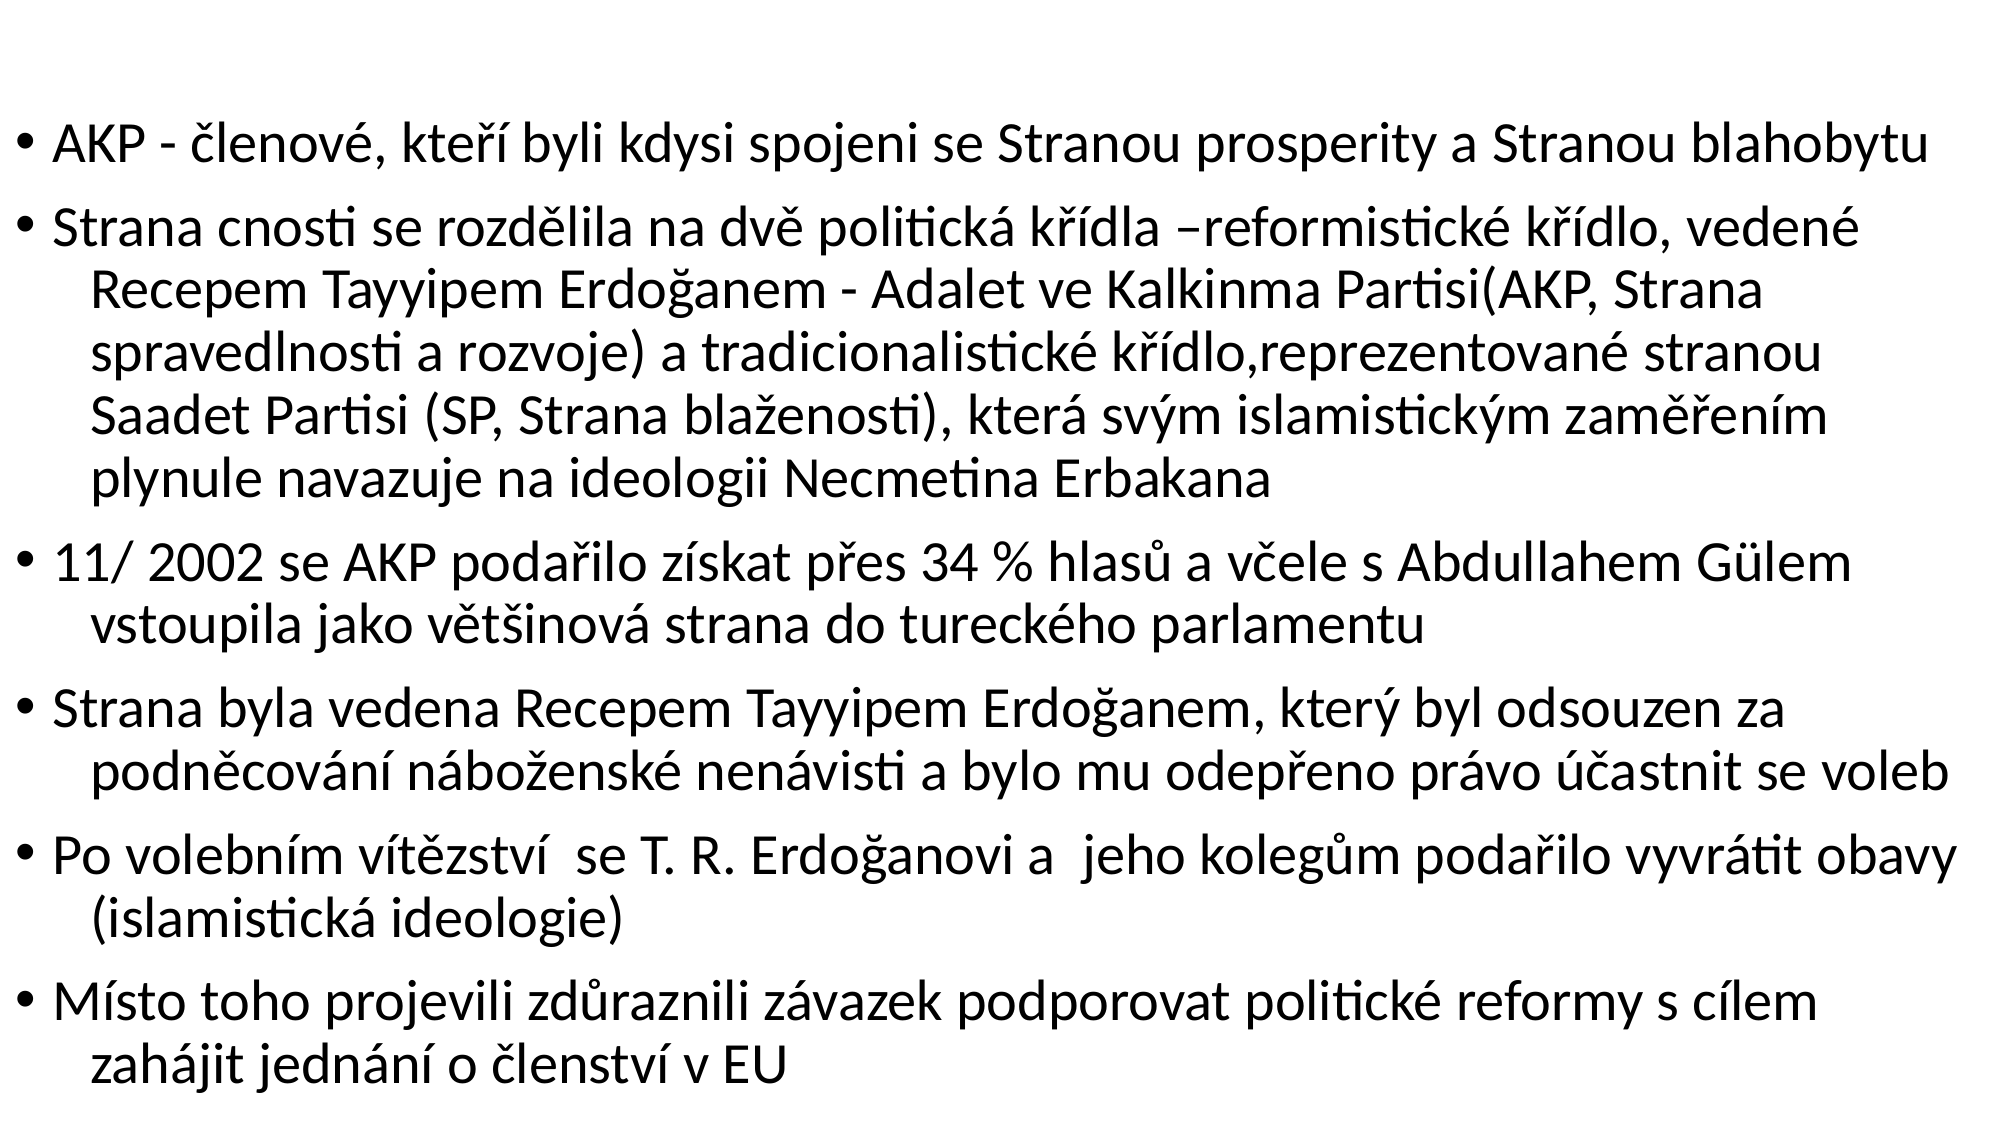

#
AKP - členové, kteří byli kdysi spojeni se Stranou prosperity a Stranou blahobytu
Strana cnosti se rozdělila na dvě politická křídla –reformistické křídlo, vedené Recepem Tayyipem Erdoğanem - Adalet ve Kalkinma Partisi(AKP, Strana spravedlnosti a rozvoje) a tradicionalistické křídlo,reprezentované stranou Saadet Partisi (SP, Strana blaženosti), která svým islamistickým zaměřením plynule navazuje na ideologii Necmetina Erbakana
11/ 2002 se AKP podařilo získat přes 34 % hlasů a včele s Abdullahem Gülem vstoupila jako většinová strana do tureckého parlamentu
Strana byla vedena Recepem Tayyipem Erdoğanem, který byl odsouzen za podněcování náboženské nenávisti a bylo mu odepřeno právo účastnit se voleb
Po volebním vítězství se T. R. Erdoğanovi a jeho kolegům podařilo vyvrátit obavy (islamistická ideologie)
Místo toho projevili zdůraznili závazek podporovat politické reformy s cílem zahájit jednání o členství v EU